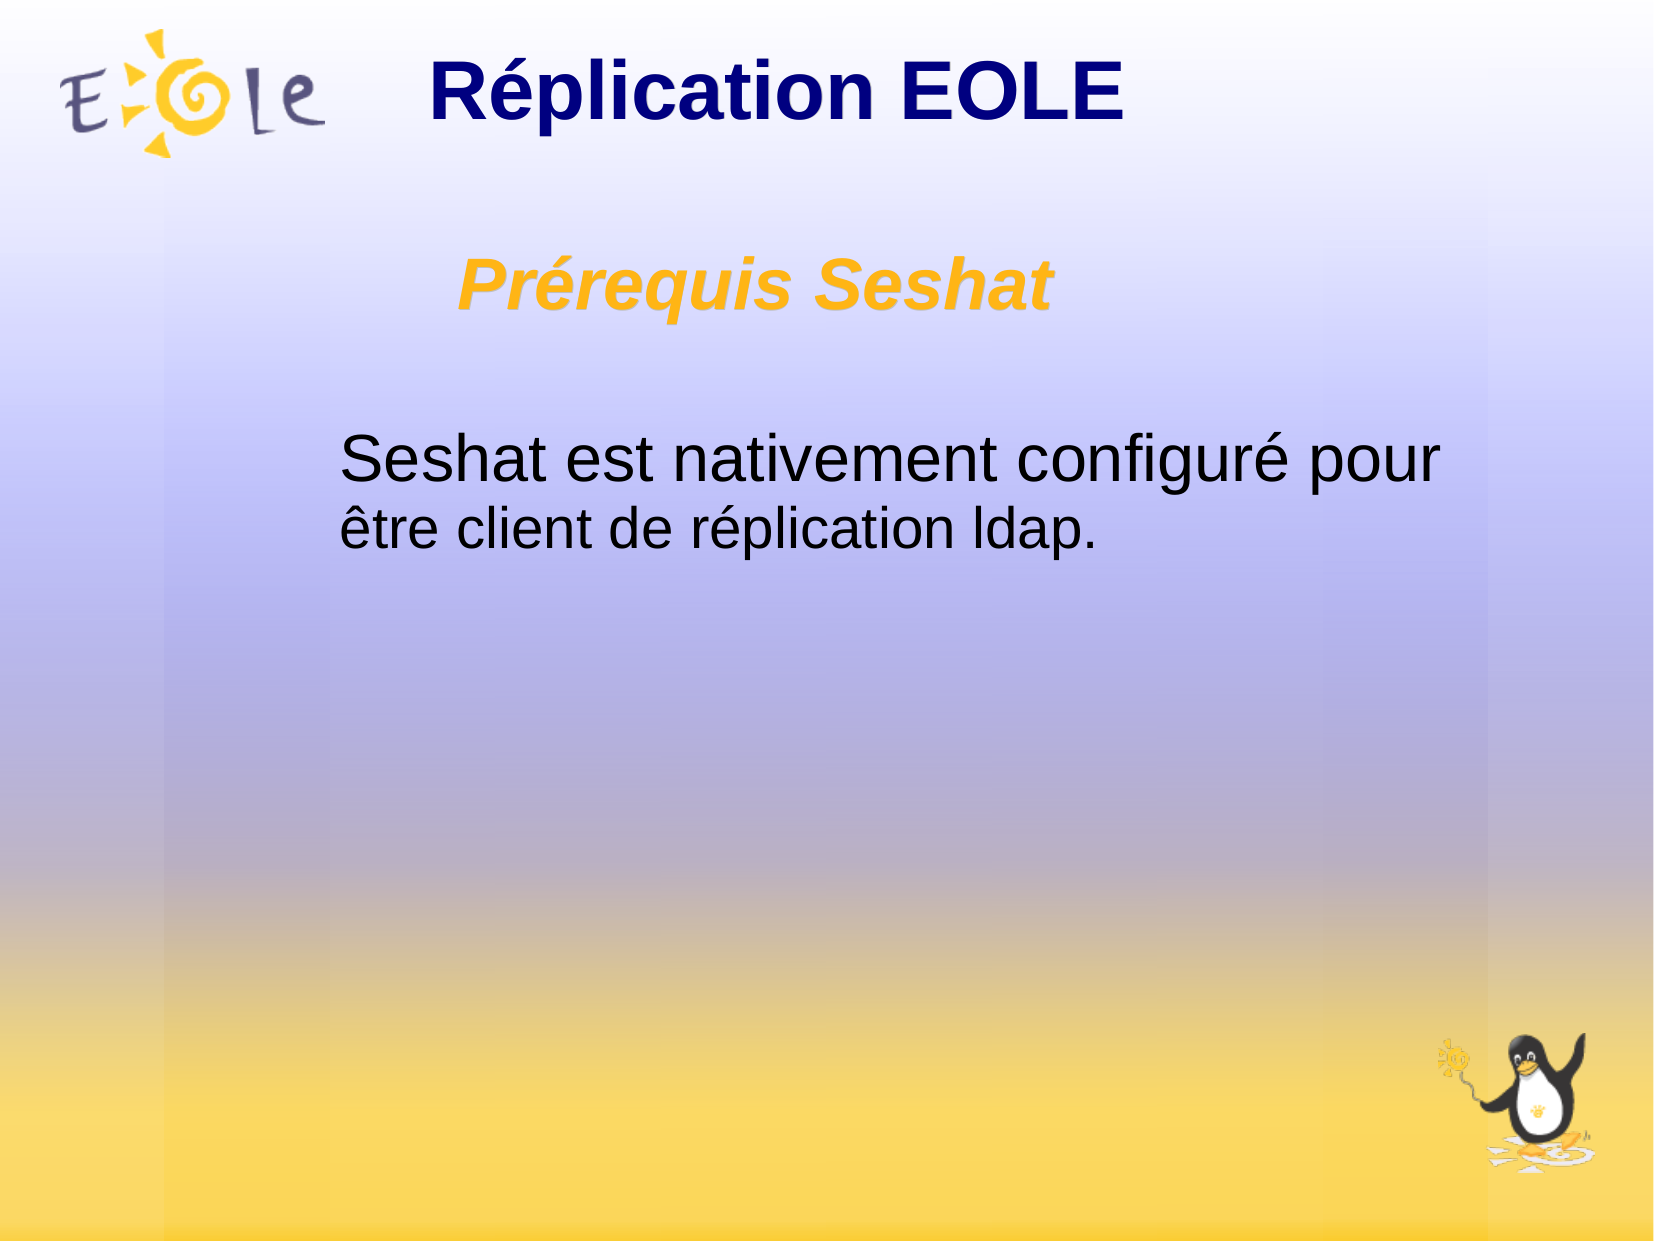

Réplication EOLE
Prérequis Seshat
Seshat est nativement configuré pour
être client de réplication ldap.